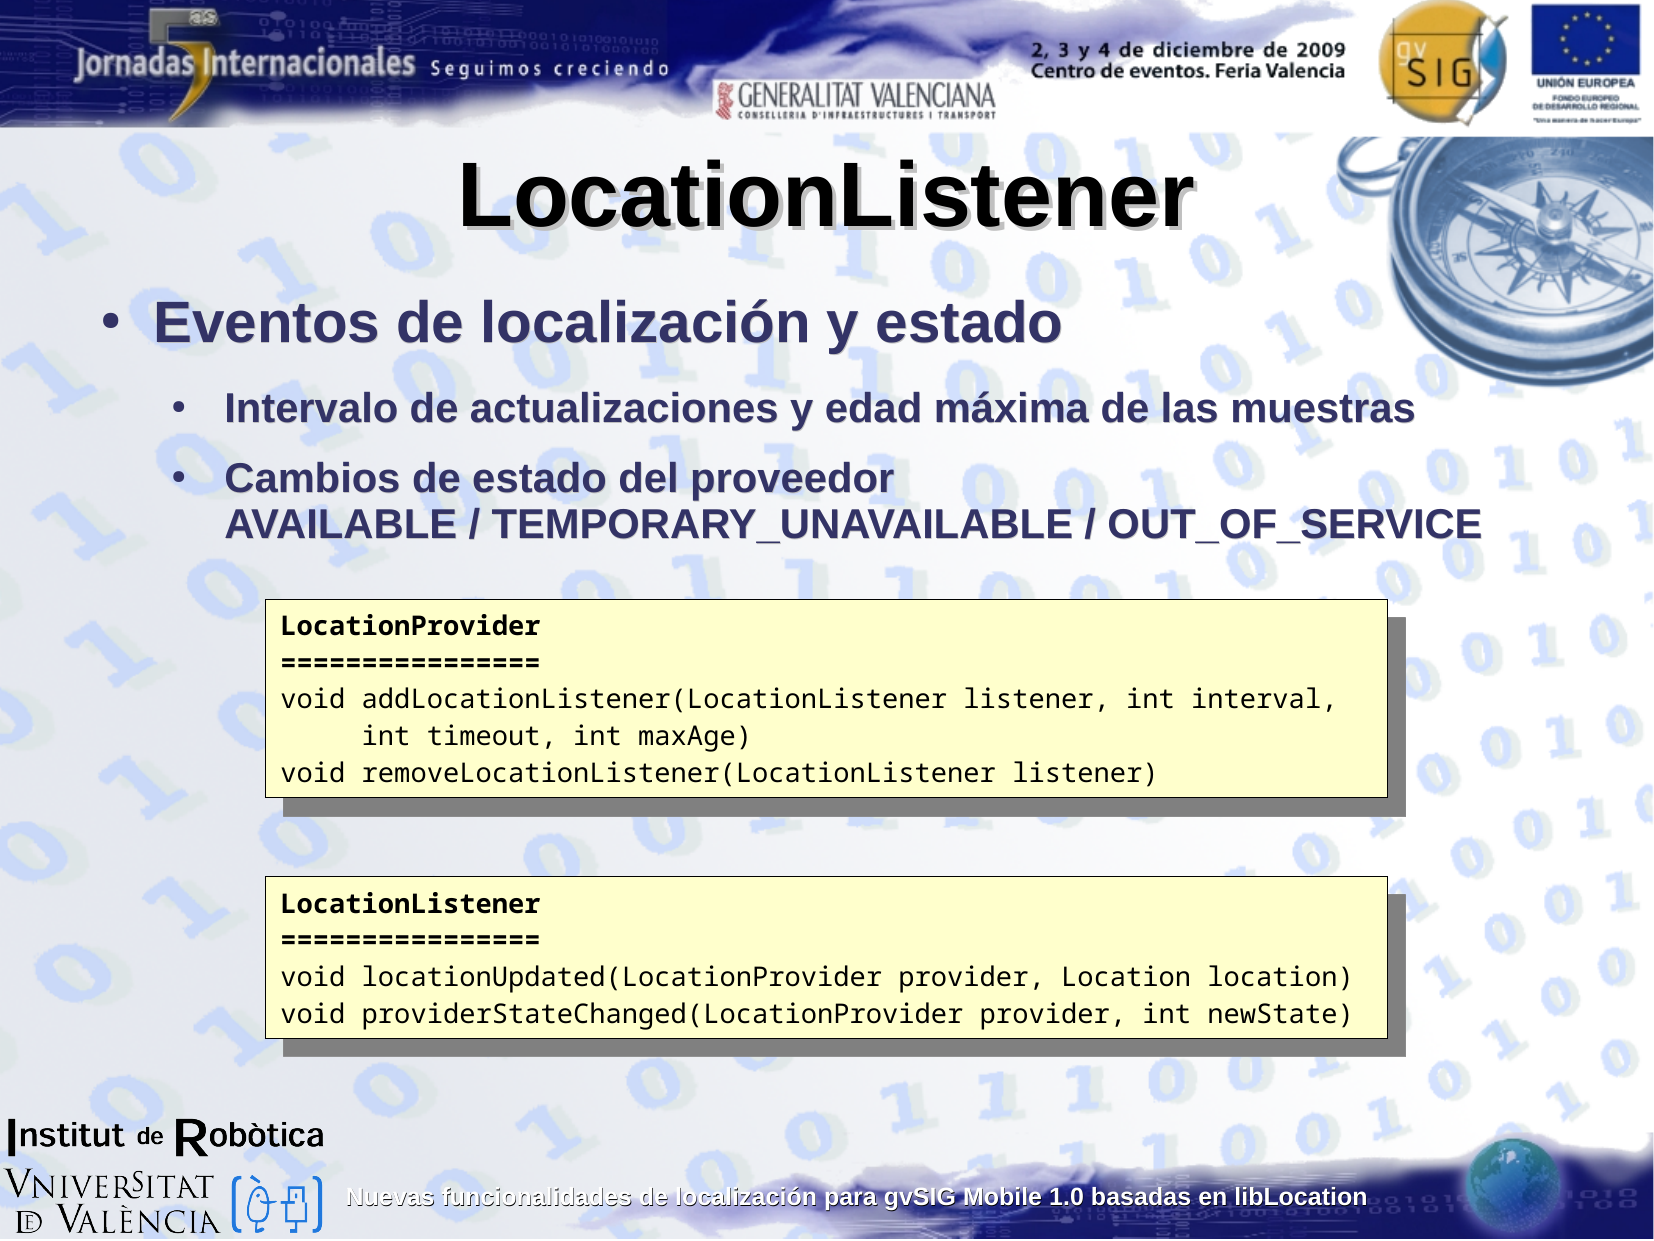

# LocationListener
Eventos de localización y estado
Intervalo de actualizaciones y edad máxima de las muestras
Cambios de estado del proveedor
AVAILABLE / TEMPORARY_UNAVAILABLE / OUT_OF_SERVICE
LocationProvider
================
void addLocationListener(LocationListener listener, int interval,
 int timeout, int maxAge)
void removeLocationListener(LocationListener listener)
LocationListener
================
void locationUpdated(LocationProvider provider, Location location)
void providerStateChanged(LocationProvider provider, int newState)